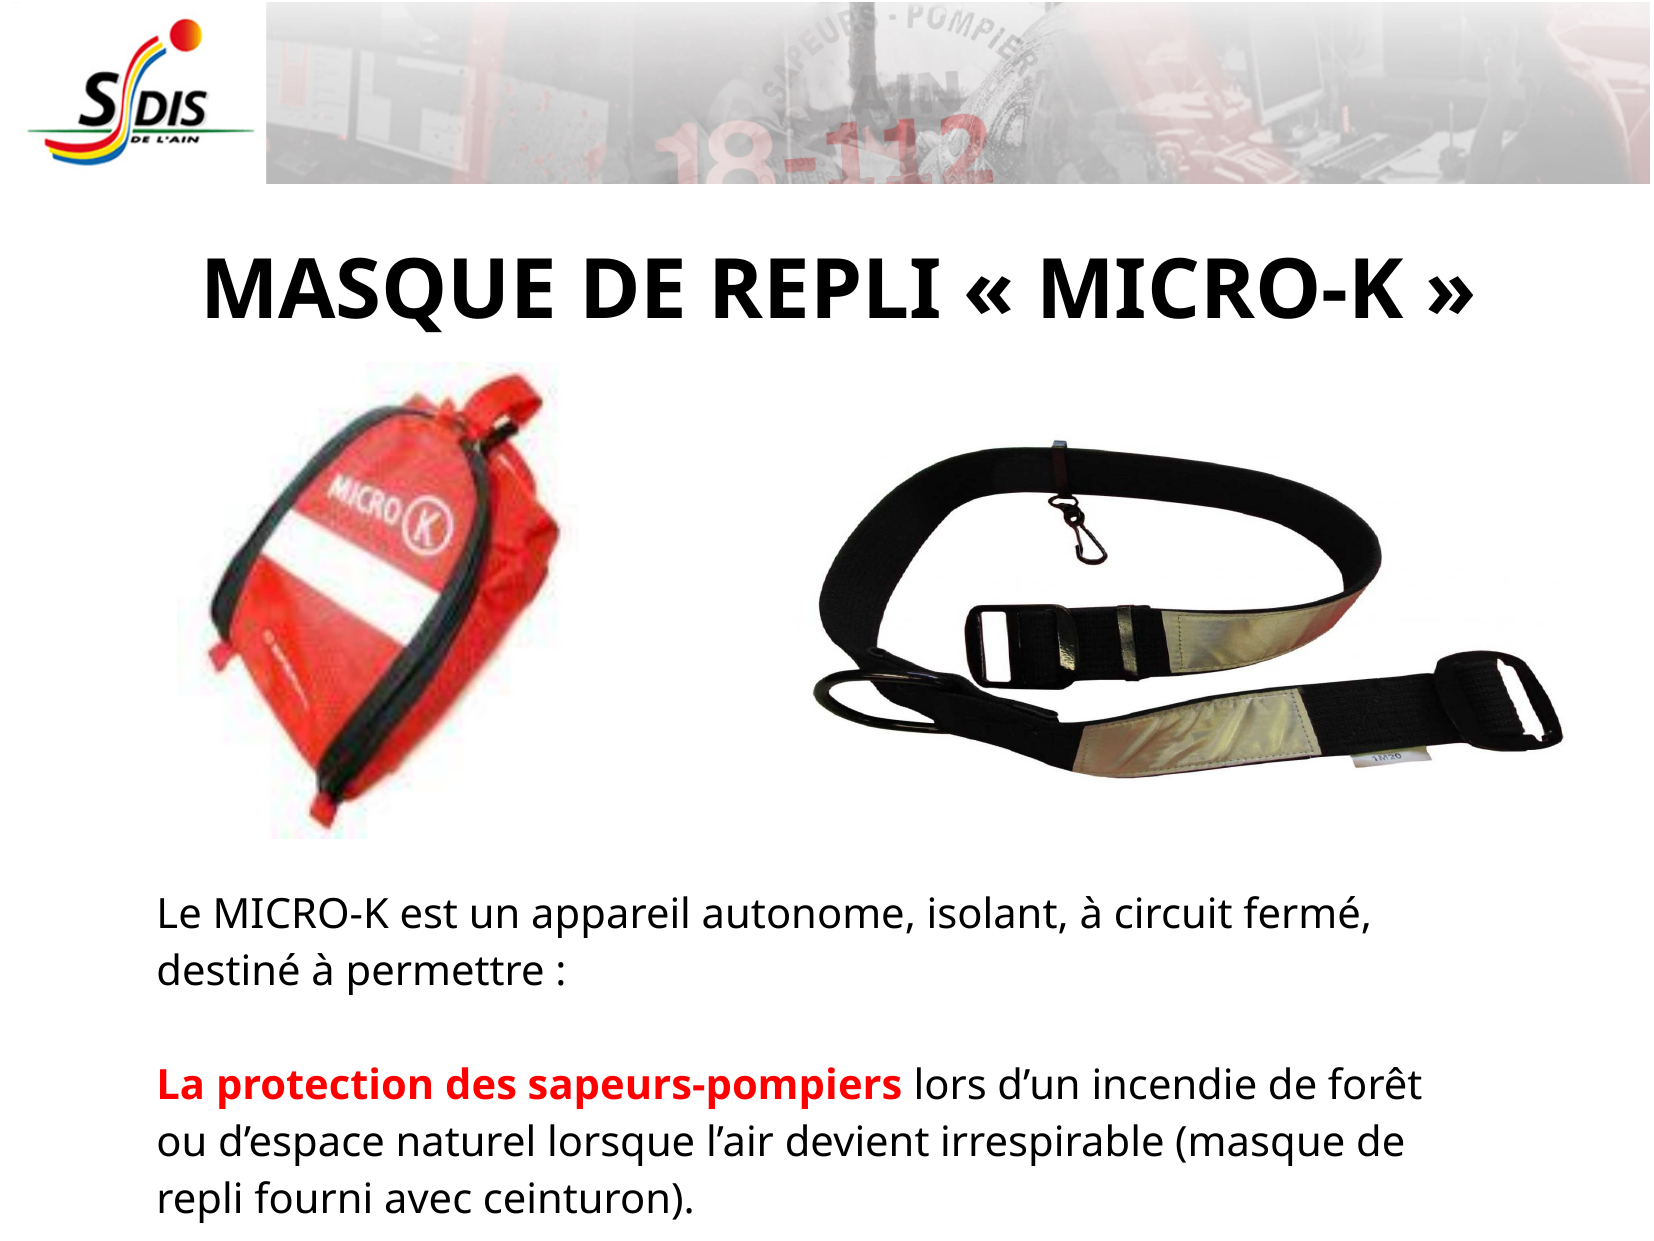

# MASQUE DE REPLI « MICRO-K »
Le MICRO-K est un appareil autonome, isolant, à circuit fermé, destiné à permettre :
La protection des sapeurs-pompiers lors d’un incendie de forêt ou d’espace naturel lorsque l’air devient irrespirable (masque de repli fourni avec ceinturon).